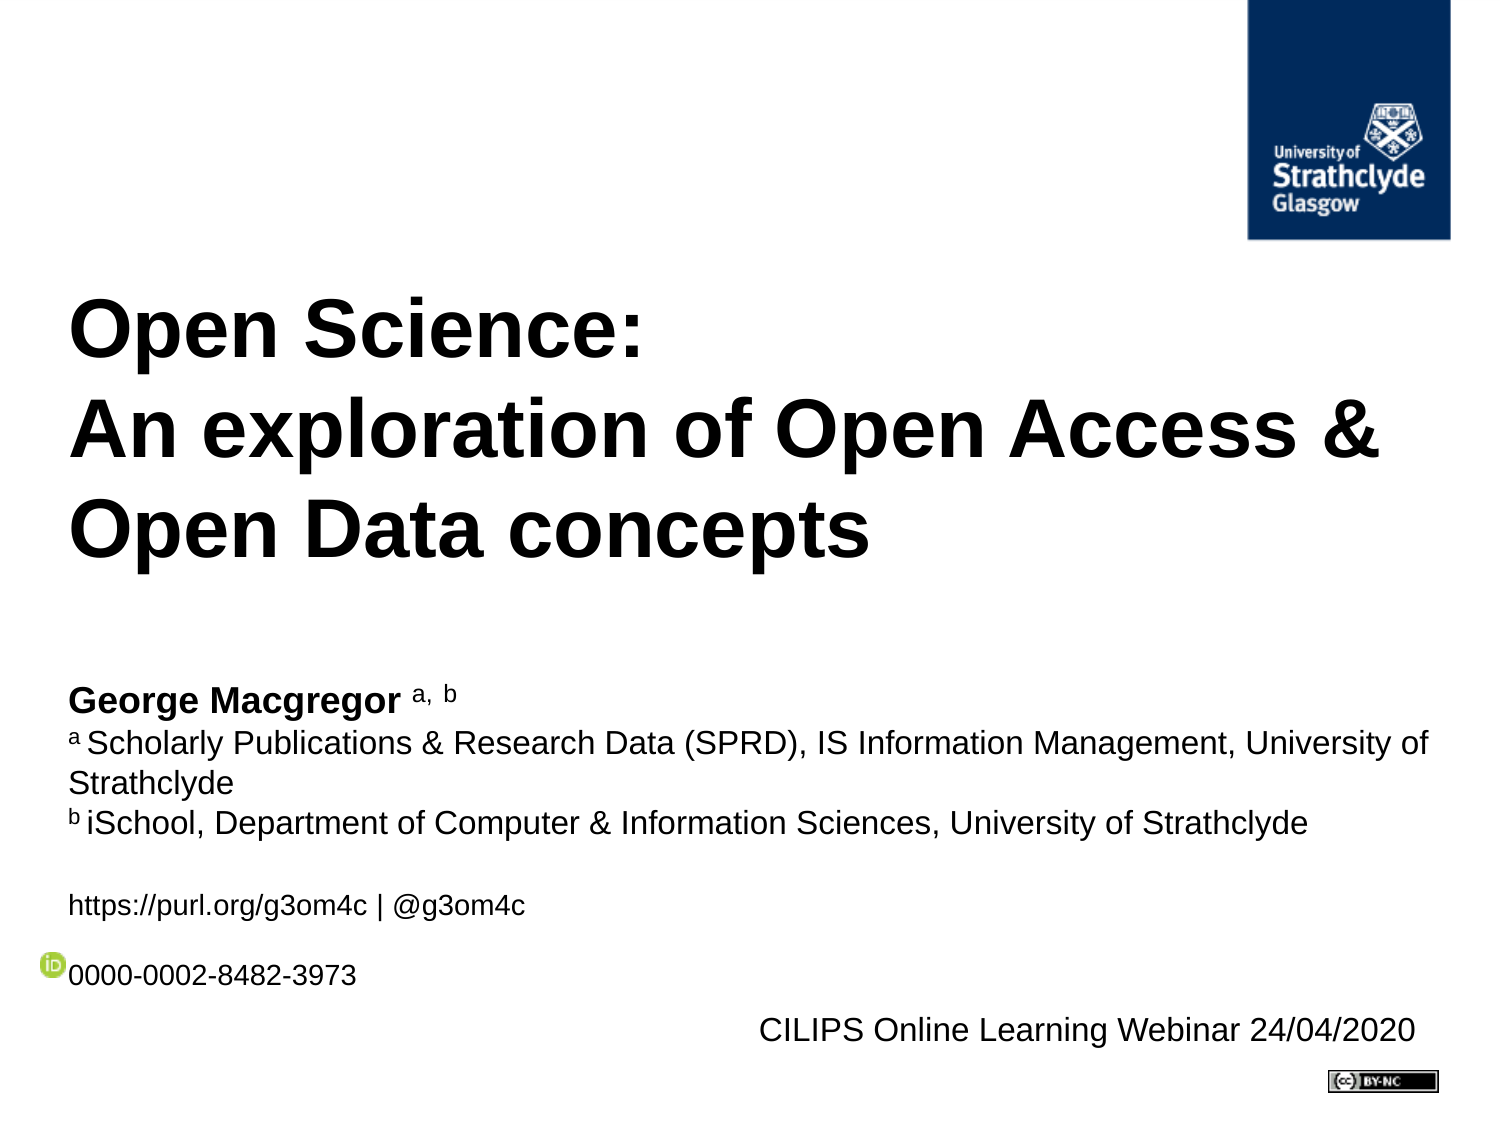

# Open Science: An exploration of Open Access & Open Data concepts
George Macgregor a, b
a Scholarly Publications & Research Data (SPRD), IS Information Management, University of Strathclyde
b iSchool, Department of Computer & Information Sciences, University of Strathclyde
https://purl.org/g3om4c | @g3om4c
0000-0002-8482-3973
CILIPS Online Learning Webinar 24/04/2020